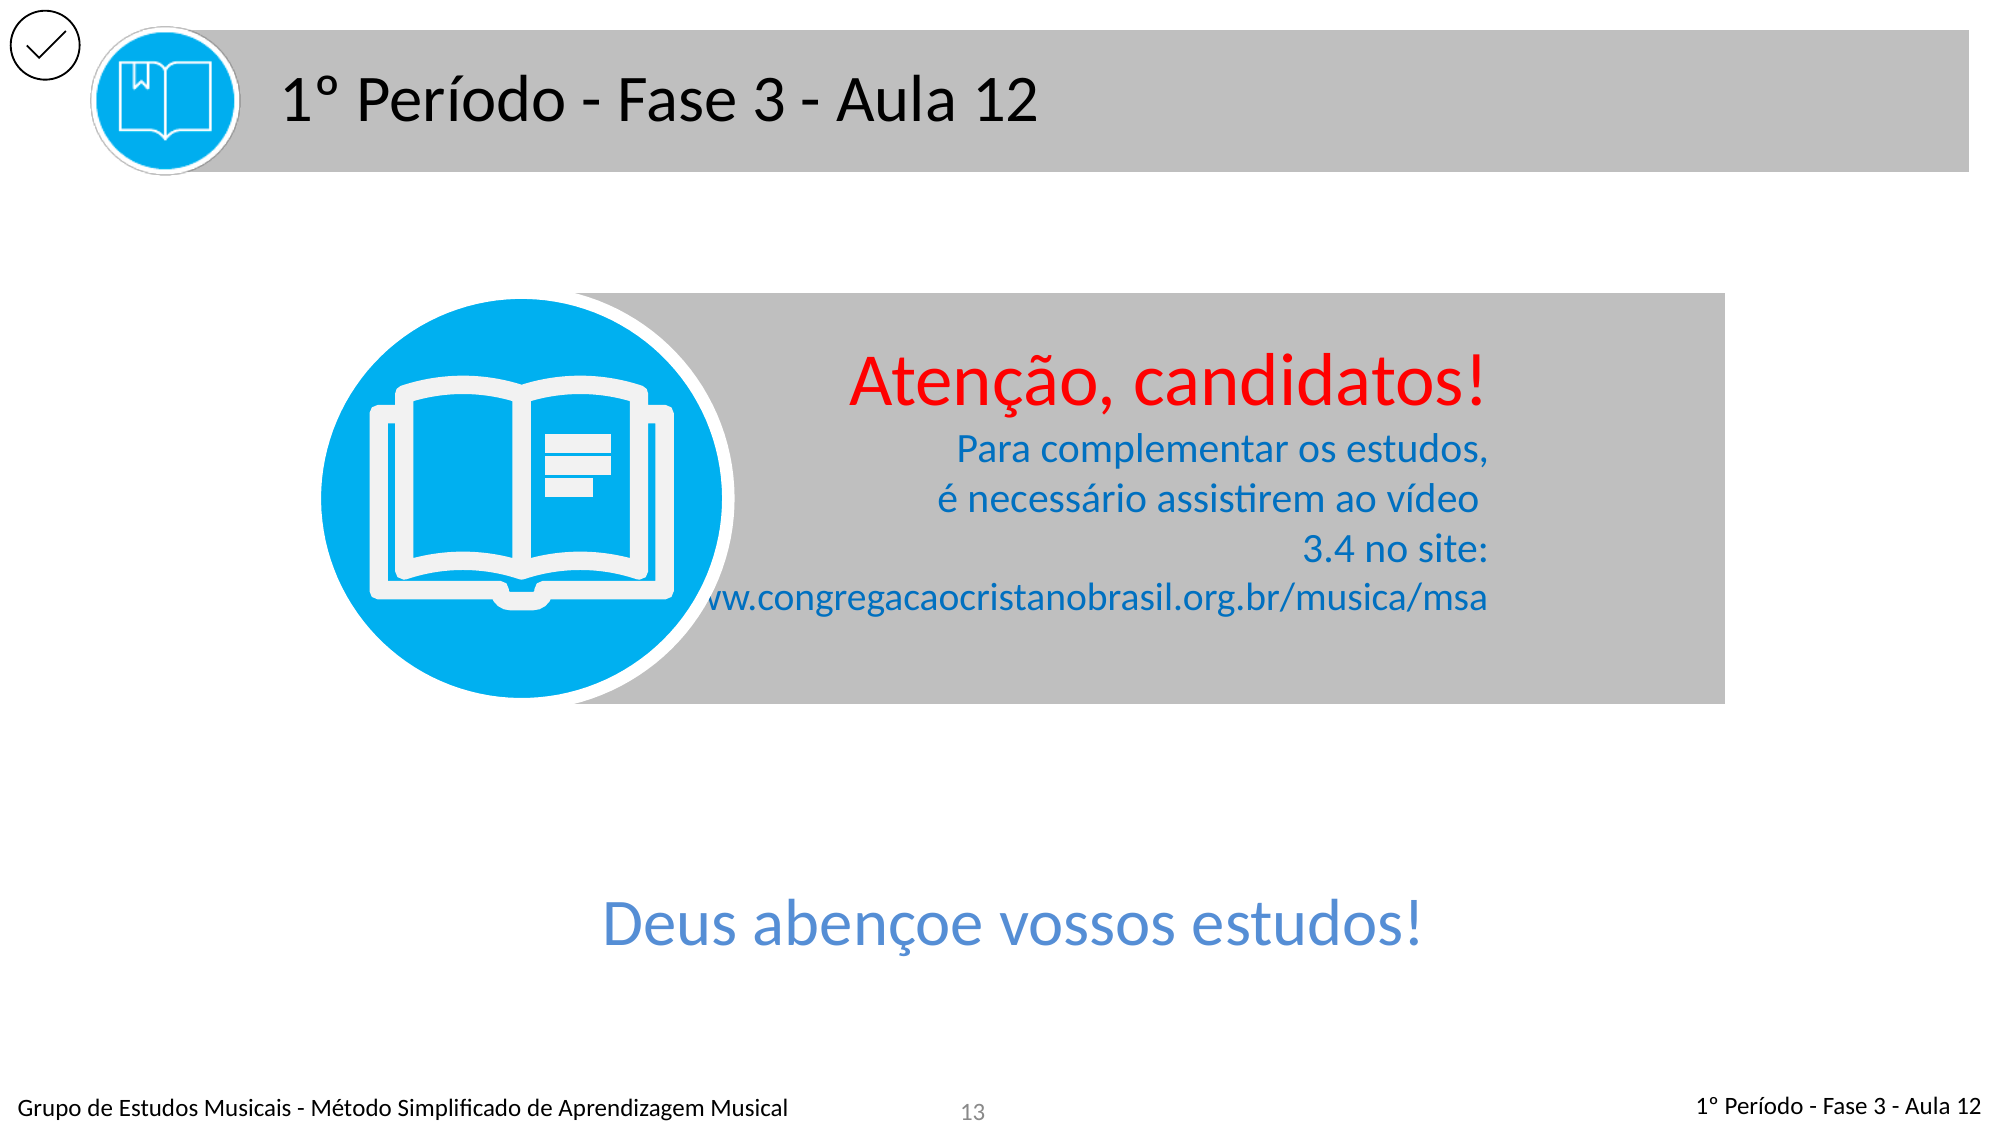

1º Período - Fase 3 - Aula 12
Atenção, candidatos!
Para complementar os estudos,
é necessário assistirem ao vídeo
3.4 no site:
https://www.congregacaocristanobrasil.org.br/musica/msa
Deus abençoe vossos estudos!
1º Período - Fase 3 - Aula 12
Grupo de Estudos Musicais - Método Simplificado de Aprendizagem Musical